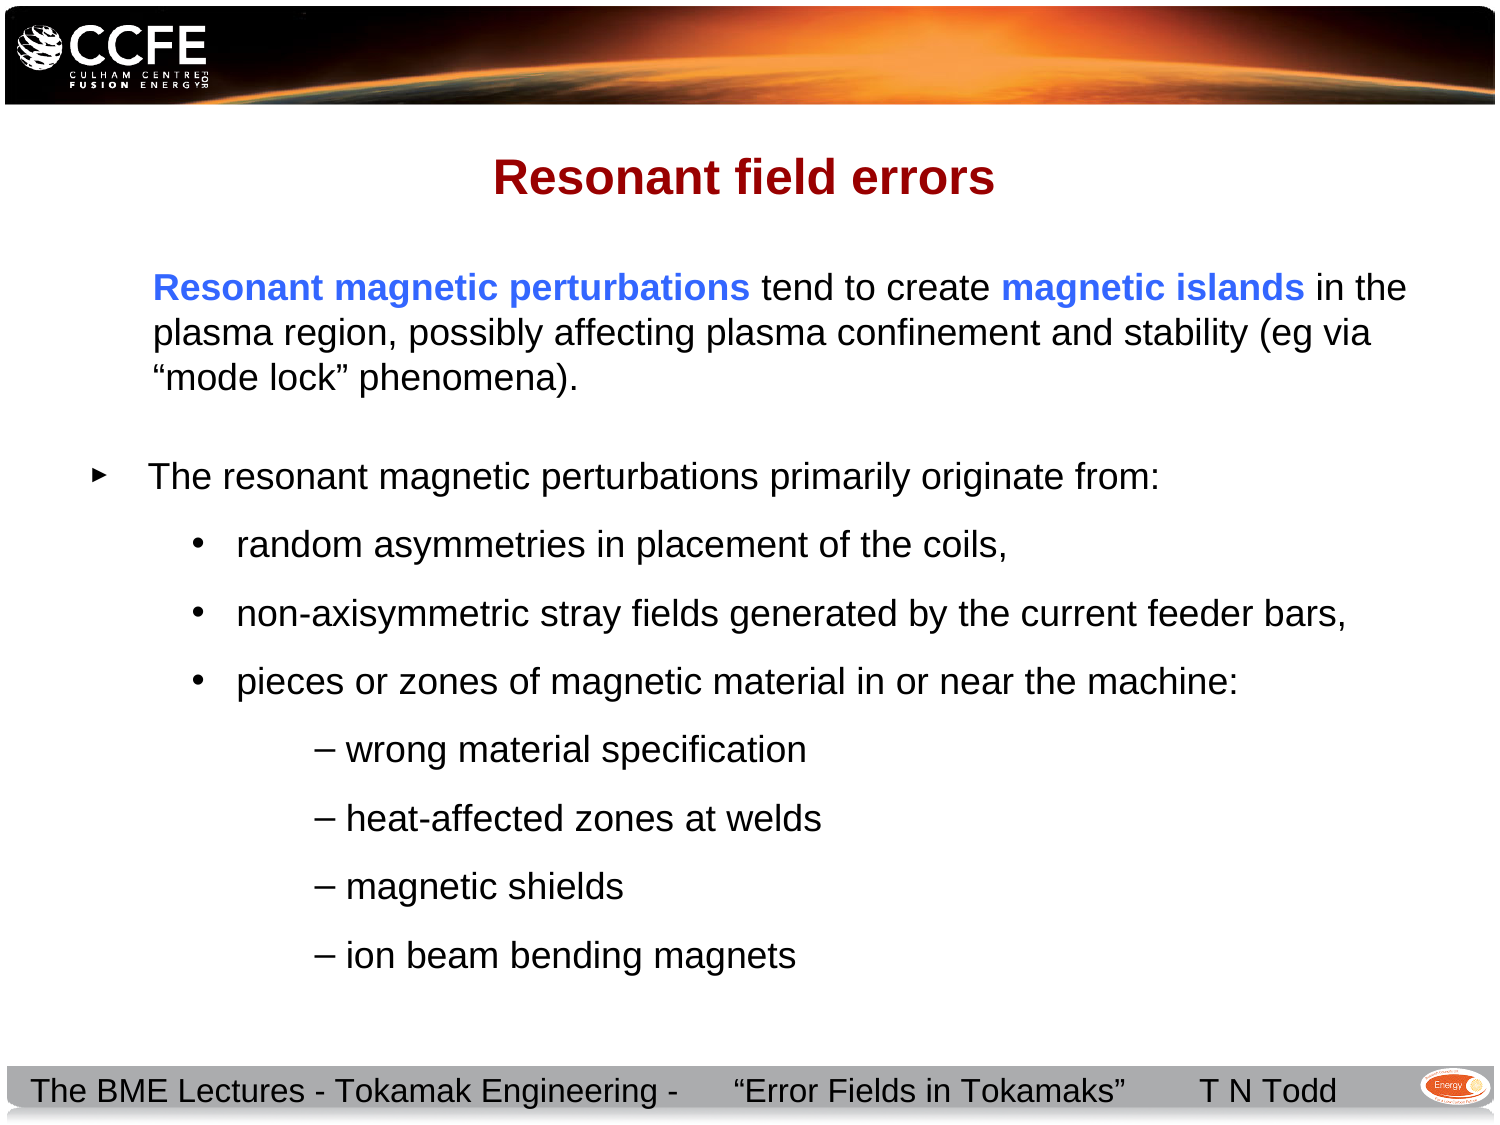

Resonant field errors
	Resonant magnetic perturbations tend to create magnetic islands in the plasma region, possibly affecting plasma confinement and stability (eg via “mode lock” phenomena).
The resonant magnetic perturbations primarily originate from:
 random asymmetries in placement of the coils,
 non-axisymmetric stray fields generated by the current feeder bars,
 pieces or zones of magnetic material in or near the machine:
 wrong material specification
 heat-affected zones at welds
 magnetic shields
 ion beam bending magnets